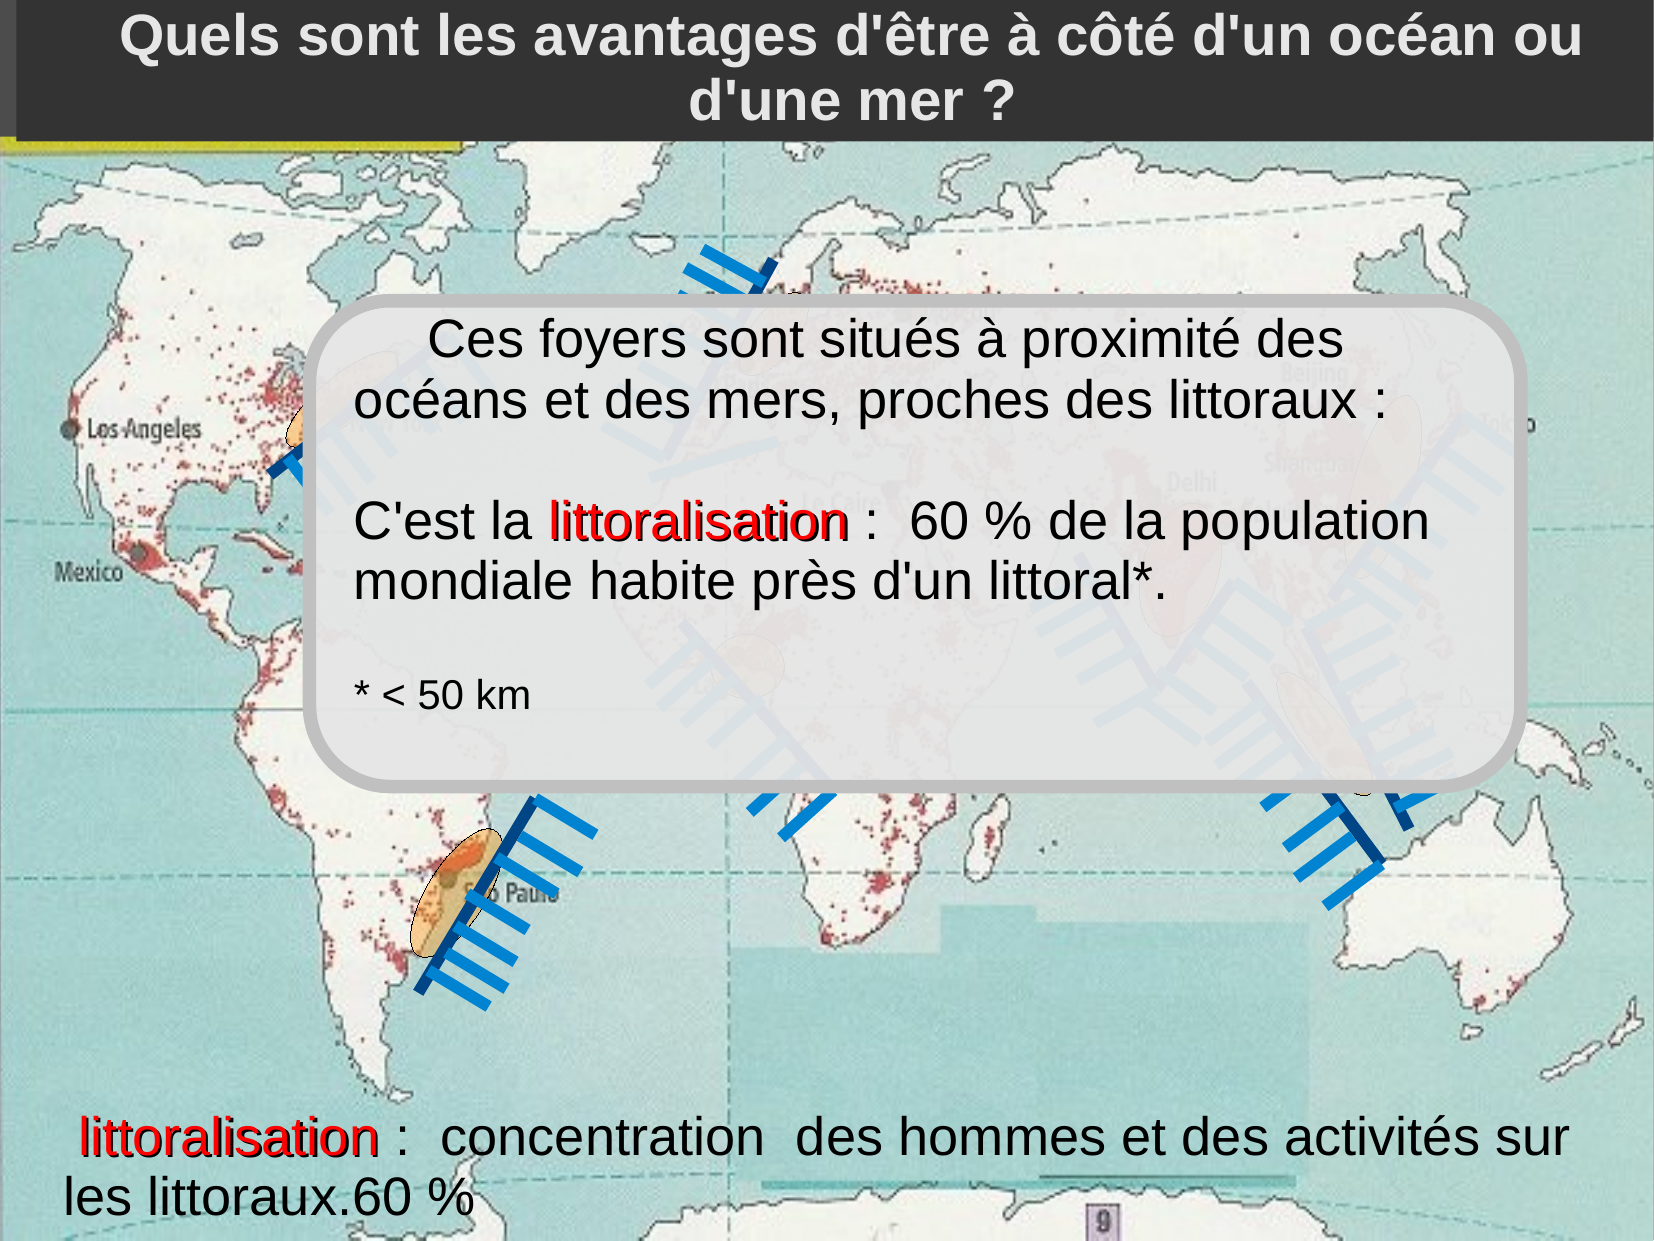

Quels sont les points communs entre ces foyers
de population ? A côté de quoi sont-ils situés ?
 Quels sont les avantages d'être à côté d'un océan ou
d'une mer ?
	Ces foyers sont situés à proximité des
océans et des mers, proches des littoraux :
C'est la littoralisation : 60 % de la population
mondiale habite près d'un littoral*.
* < 50 km
 littoralisation : concentration des hommes et des activités sur les littoraux.60 %